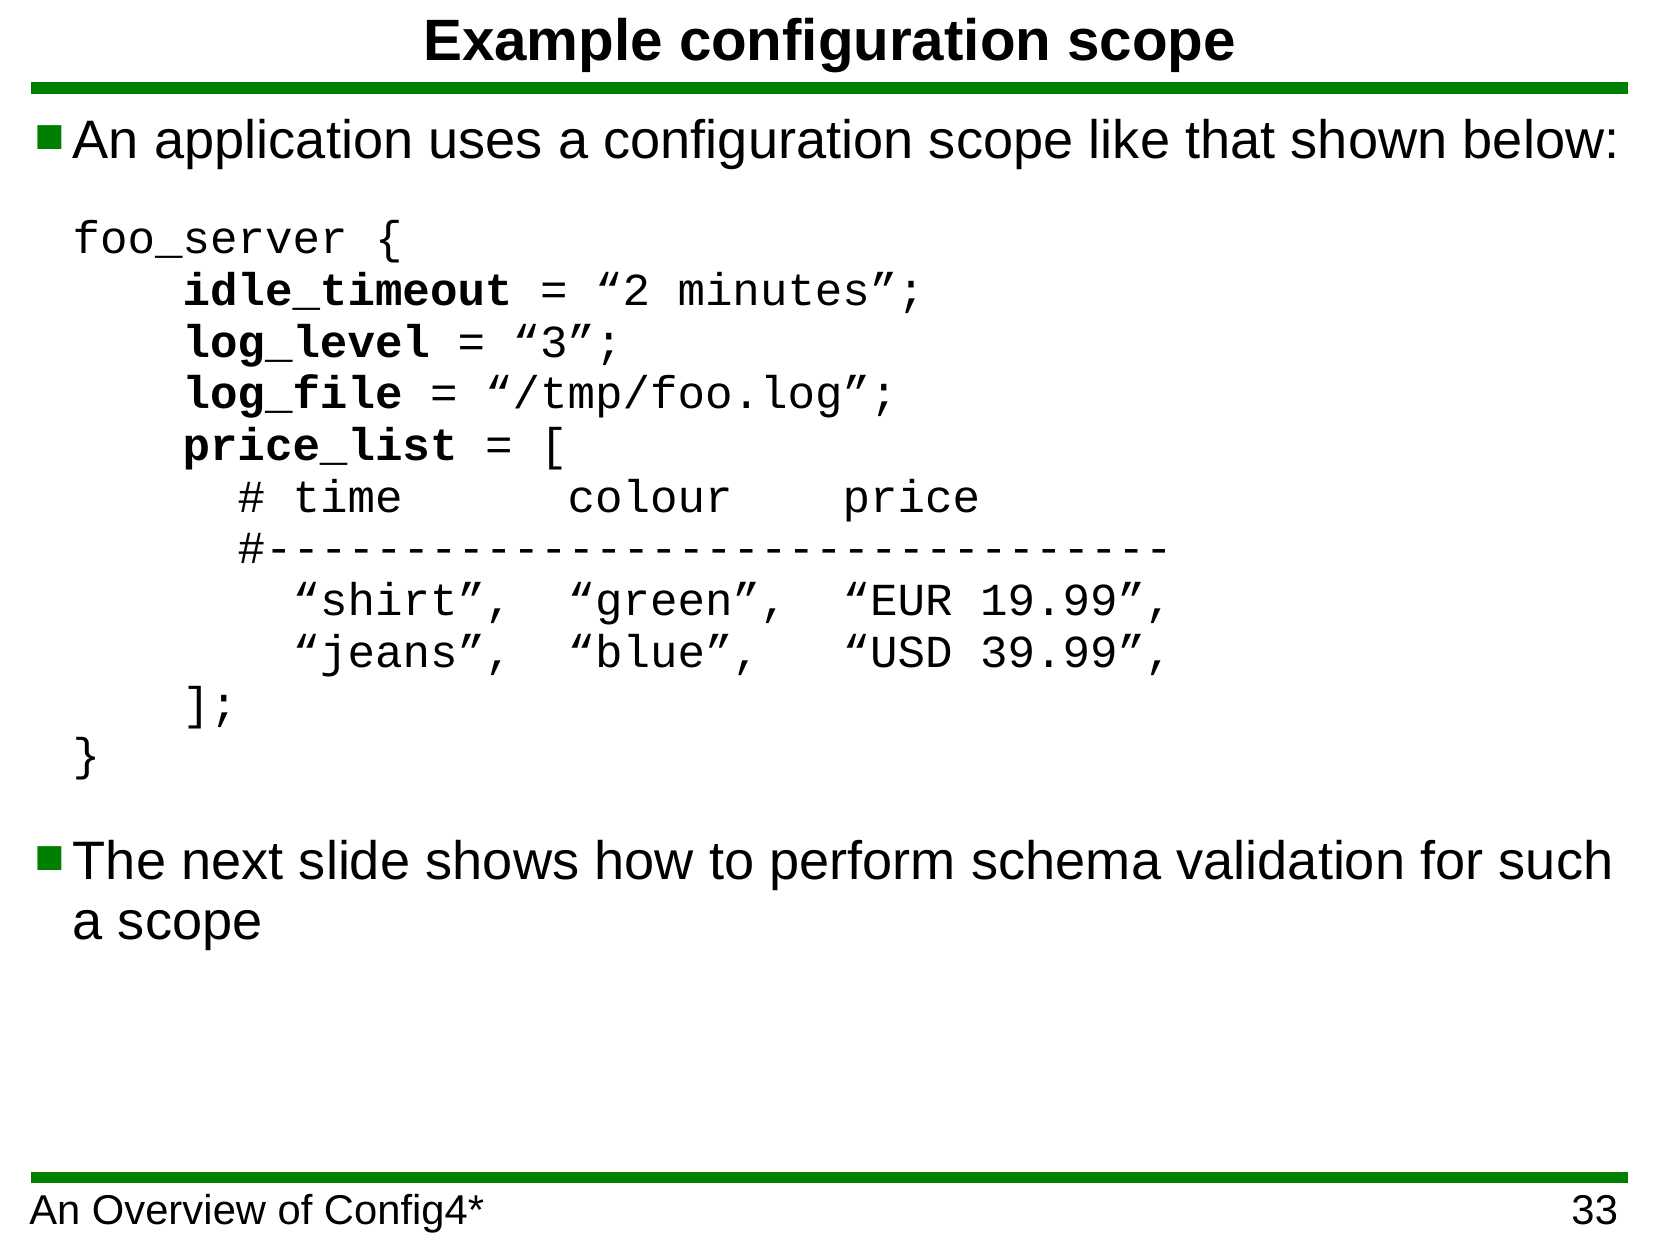

# Example configuration scope
An application uses a configuration scope like that shown below:
foo_server {
 idle_timeout = “2 minutes”;
 log_level = “3”;
 log_file = “/tmp/foo.log”;
 price_list = [
 # time colour price
 #---------------------------------
 “shirt”, “green”, “EUR 19.99”,
 “jeans”, “blue”, “USD 39.99”,
 ];
}
The next slide shows how to perform schema validation for such a scope
An Overview of Config4*
33